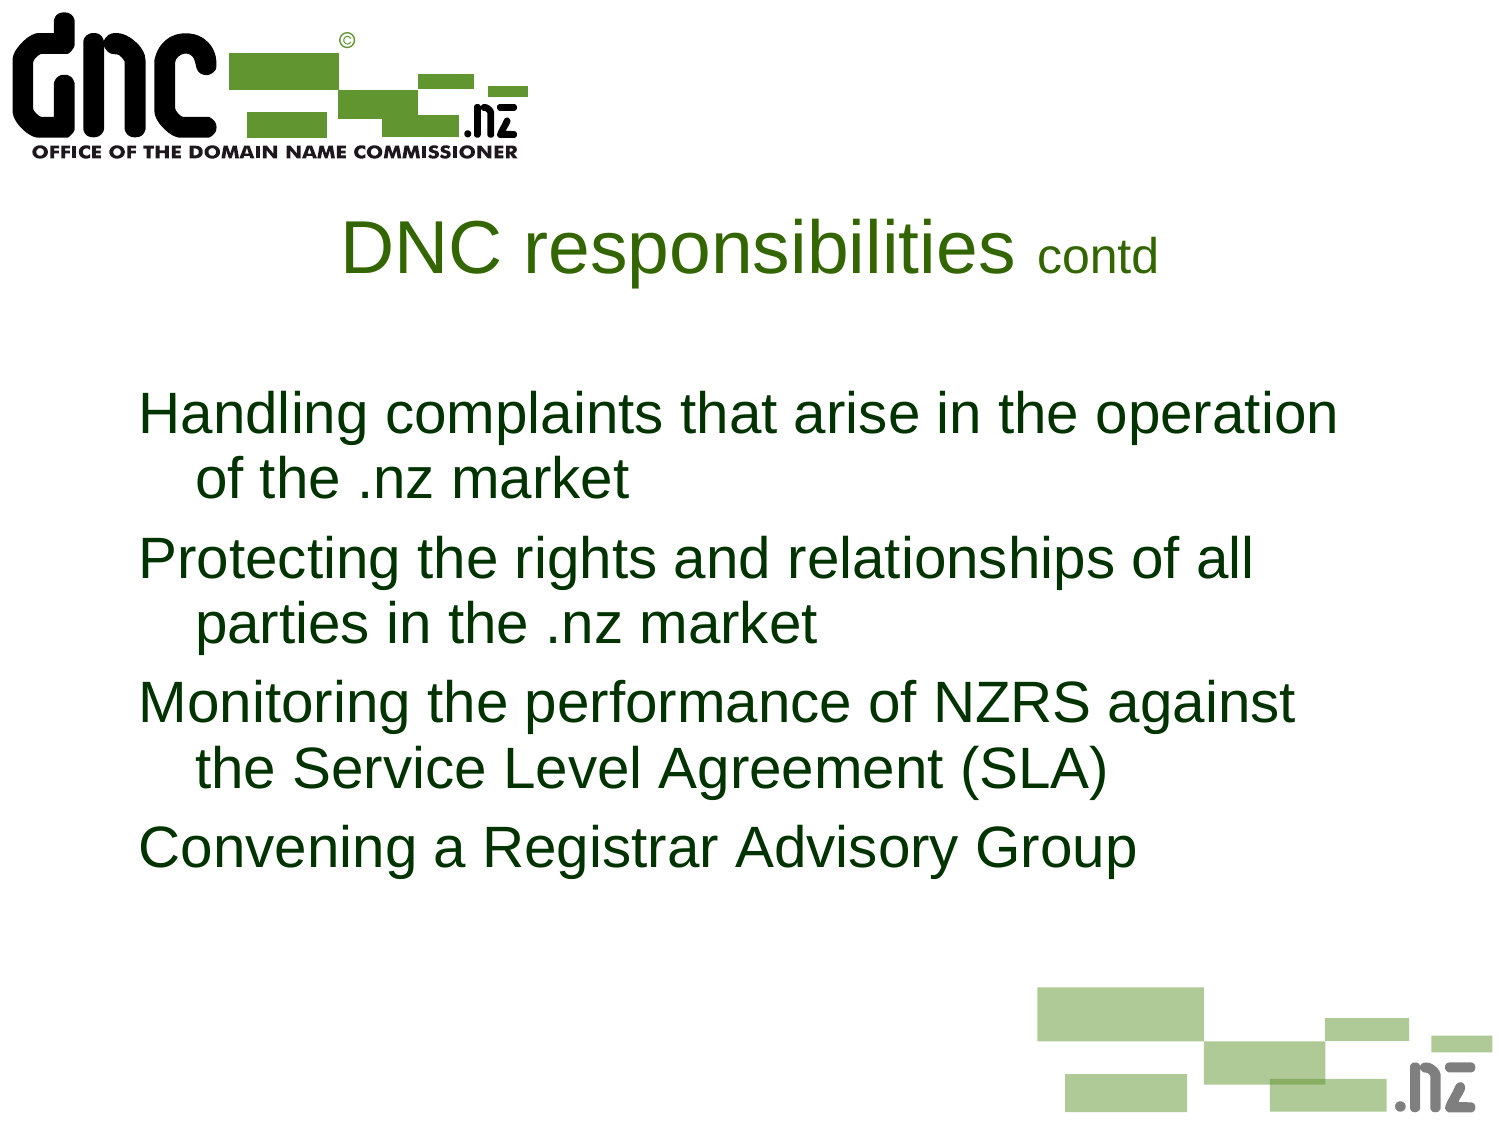

# DNC responsibilities contd
Handling complaints that arise in the operation of the .nz market
Protecting the rights and relationships of all parties in the .nz market
Monitoring the performance of NZRS against the Service Level Agreement (SLA)
Convening a Registrar Advisory Group